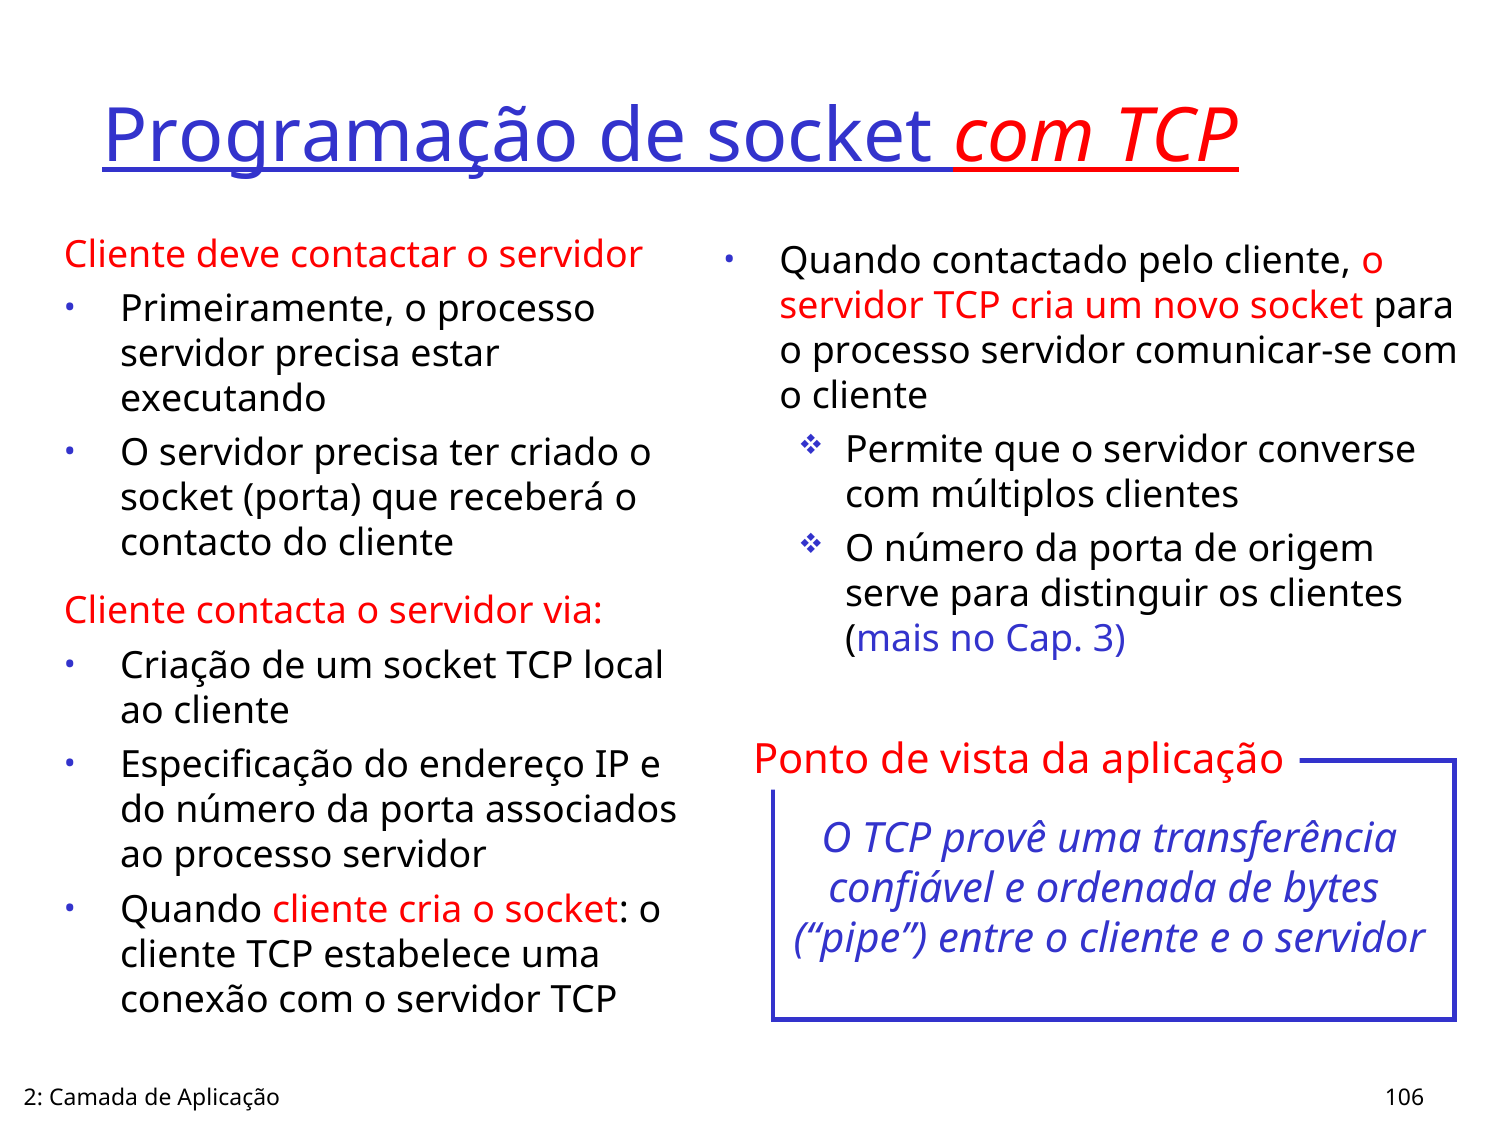

# Programação de socket com TCP
Cliente deve contactar o servidor
Primeiramente, o processo servidor precisa estar executando
O servidor precisa ter criado o socket (porta) que receberá o contacto do cliente
Cliente contacta o servidor via:
Criação de um socket TCP local ao cliente
Especificação do endereço IP e do número da porta associados ao processo servidor
Quando cliente cria o socket: o cliente TCP estabelece uma conexão com o servidor TCP
Quando contactado pelo cliente, o servidor TCP cria um novo socket para o processo servidor comunicar-se com o cliente
Permite que o servidor converse com múltiplos clientes
O número da porta de origem serve para distinguir os clientes (mais no Cap. 3)
Ponto de vista da aplicação
O TCP provê uma transferência
confiável e ordenada de bytes
(“pipe”) entre o cliente e o servidor
106